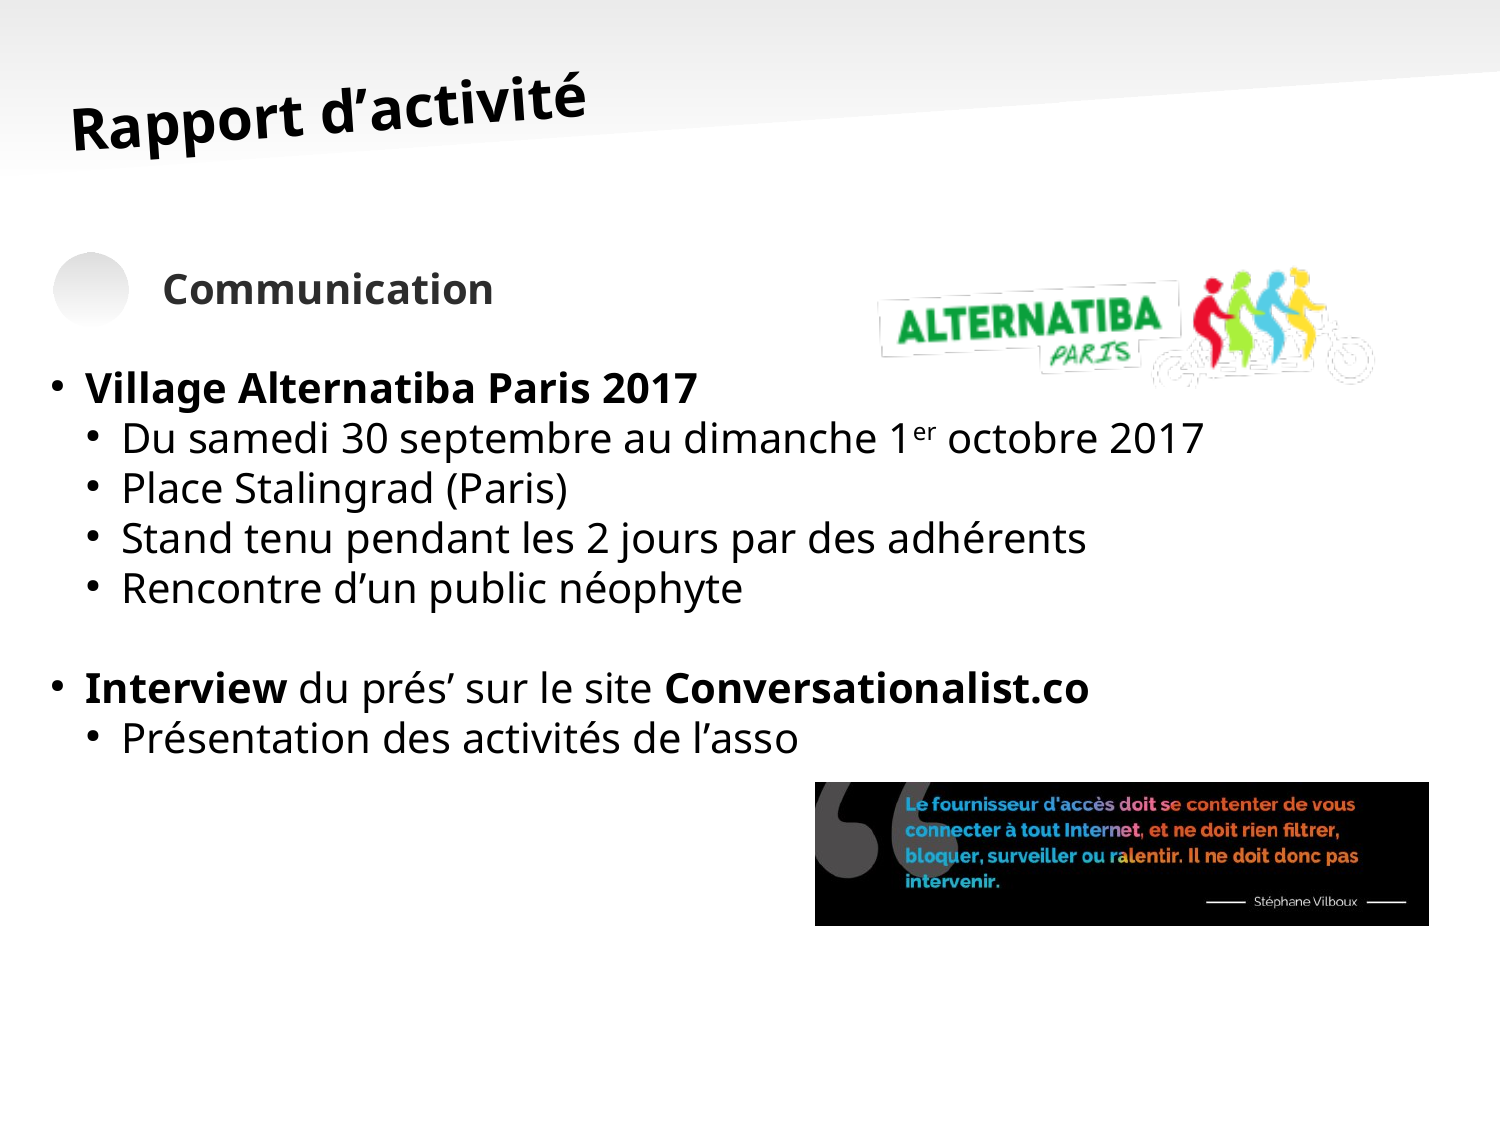

Rapport d’activité
Communication
Village Alternatiba Paris 2017
Du samedi 30 septembre au dimanche 1er octobre 2017
Place Stalingrad (Paris)
Stand tenu pendant les 2 jours par des adhérents
Rencontre d’un public néophyte
Interview du prés’ sur le site Conversationalist.co
Présentation des activités de l’asso
5